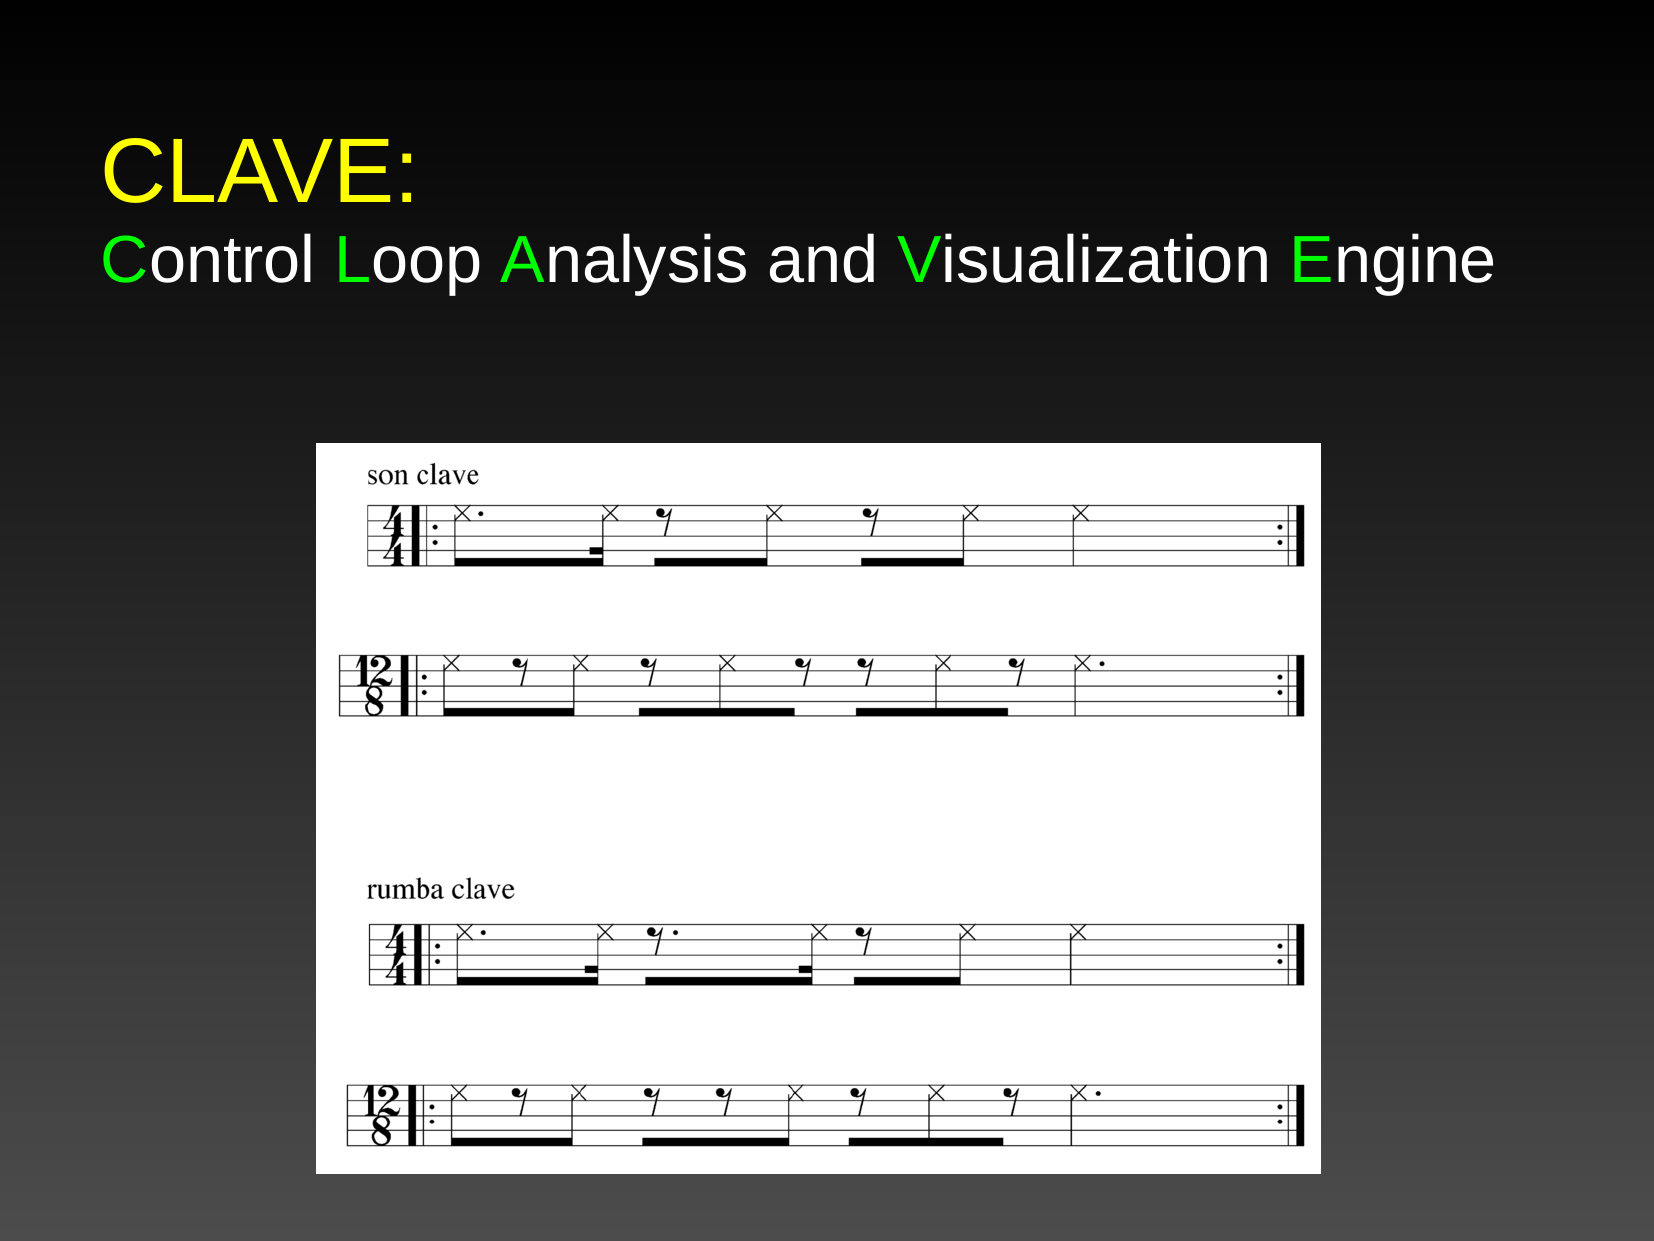

CLAVE:
Control Loop Analysis and Visualization Engine